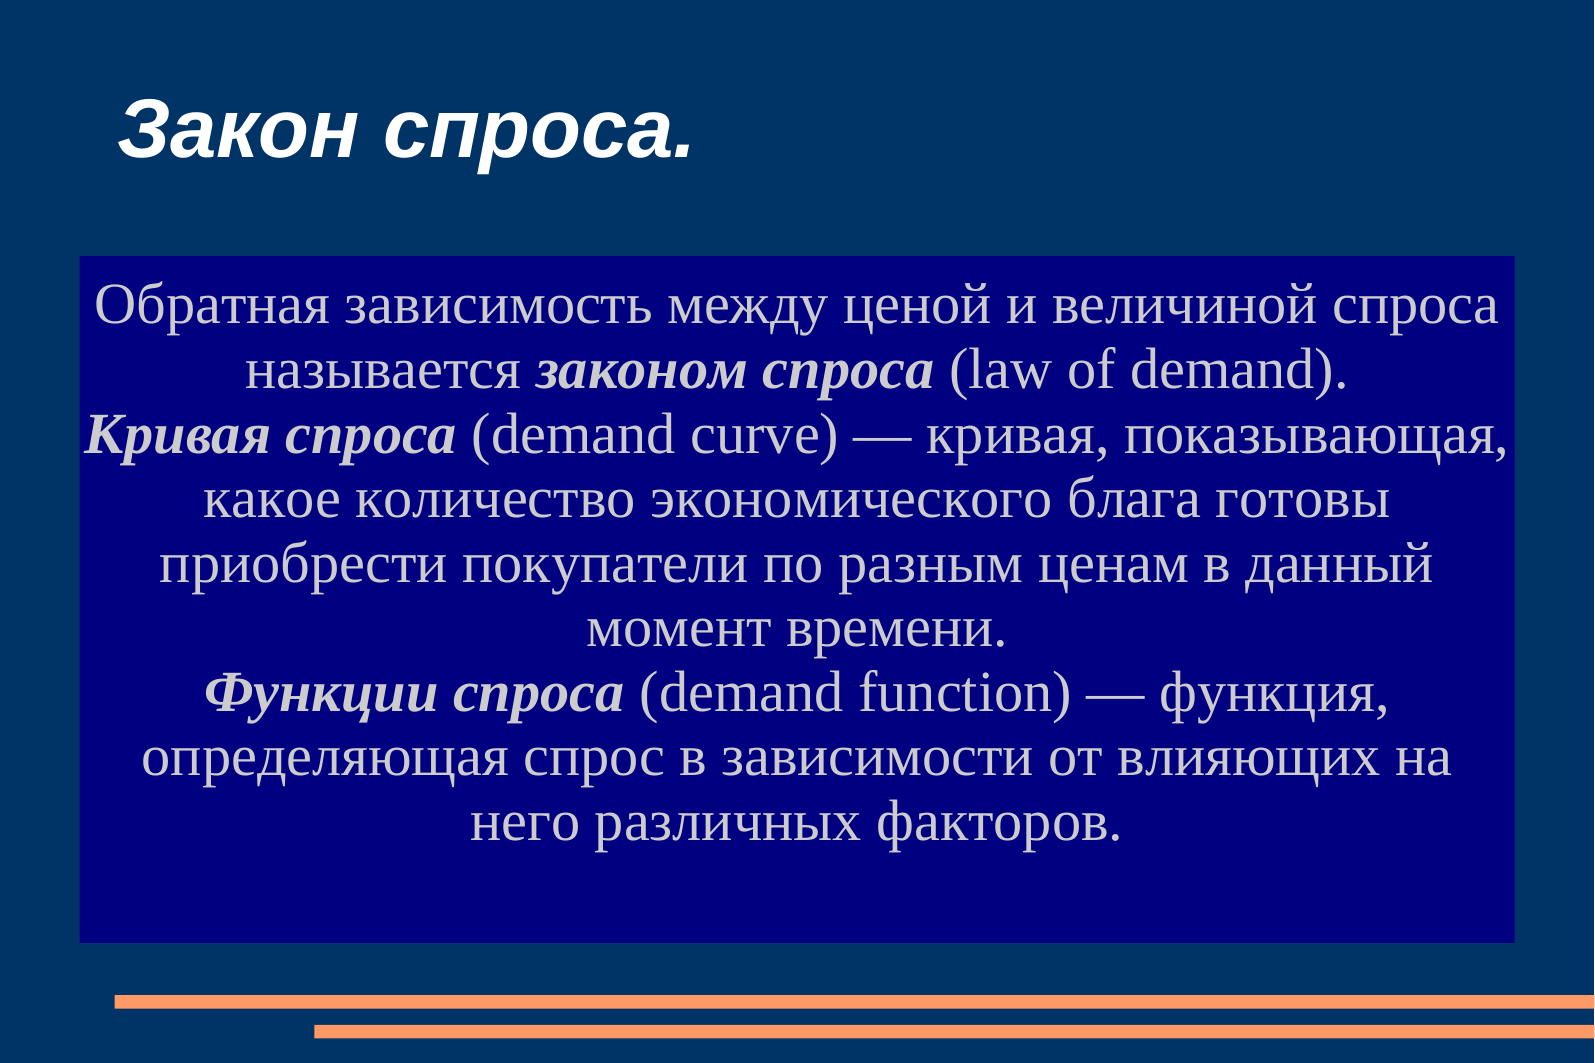

# Закон спроса.
Обратная зависимость между ценой и величиной спроса называется законом спроса (law of demand).
Кривая спроса (demand curve) — кривая, показывающая, какое количество экономического блага готовы приобрести покупатели по разным ценам в данный момент времени.
Функции спроса (demand function) — функция, определяющая спрос в зависимости от влияющих на него различных факторов.